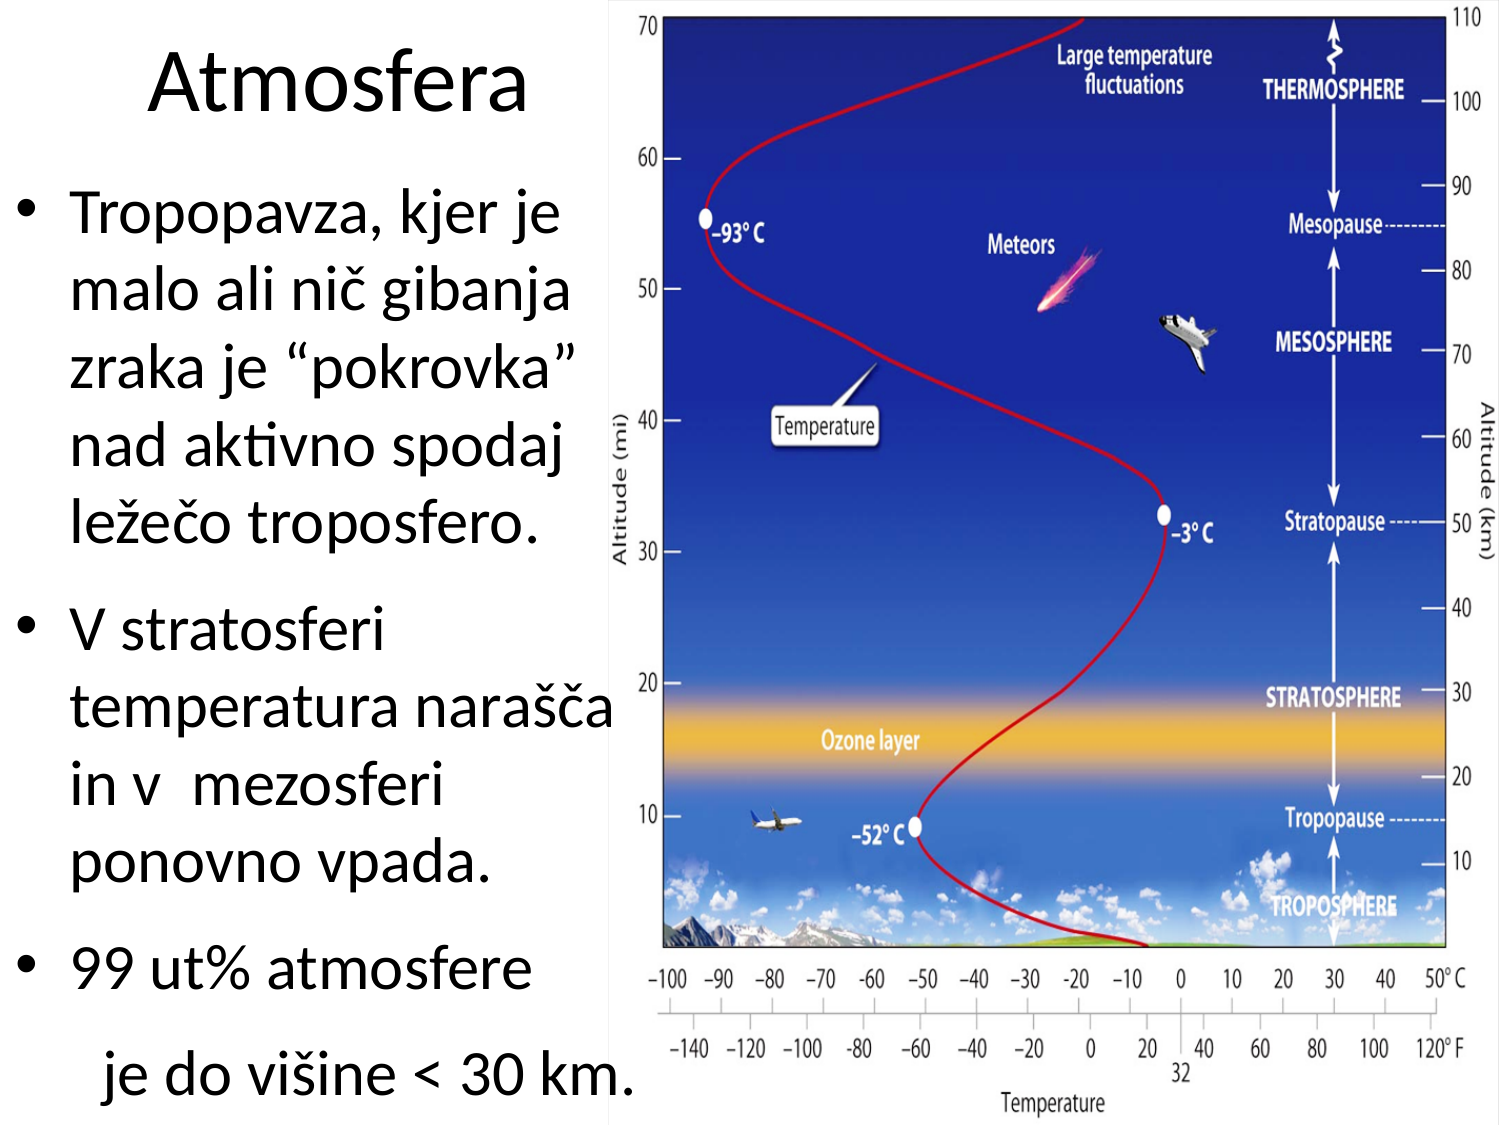

# Atmosfera
Tropopavza, kjer je malo ali nič gibanja zraka je “pokrovka” nad aktivno spodaj ležečo troposfero.
V stratosferi temperatura narašča in v mezosferi ponovno vpada.
99 ut% atmosfere
	 je do višine < 30 km.